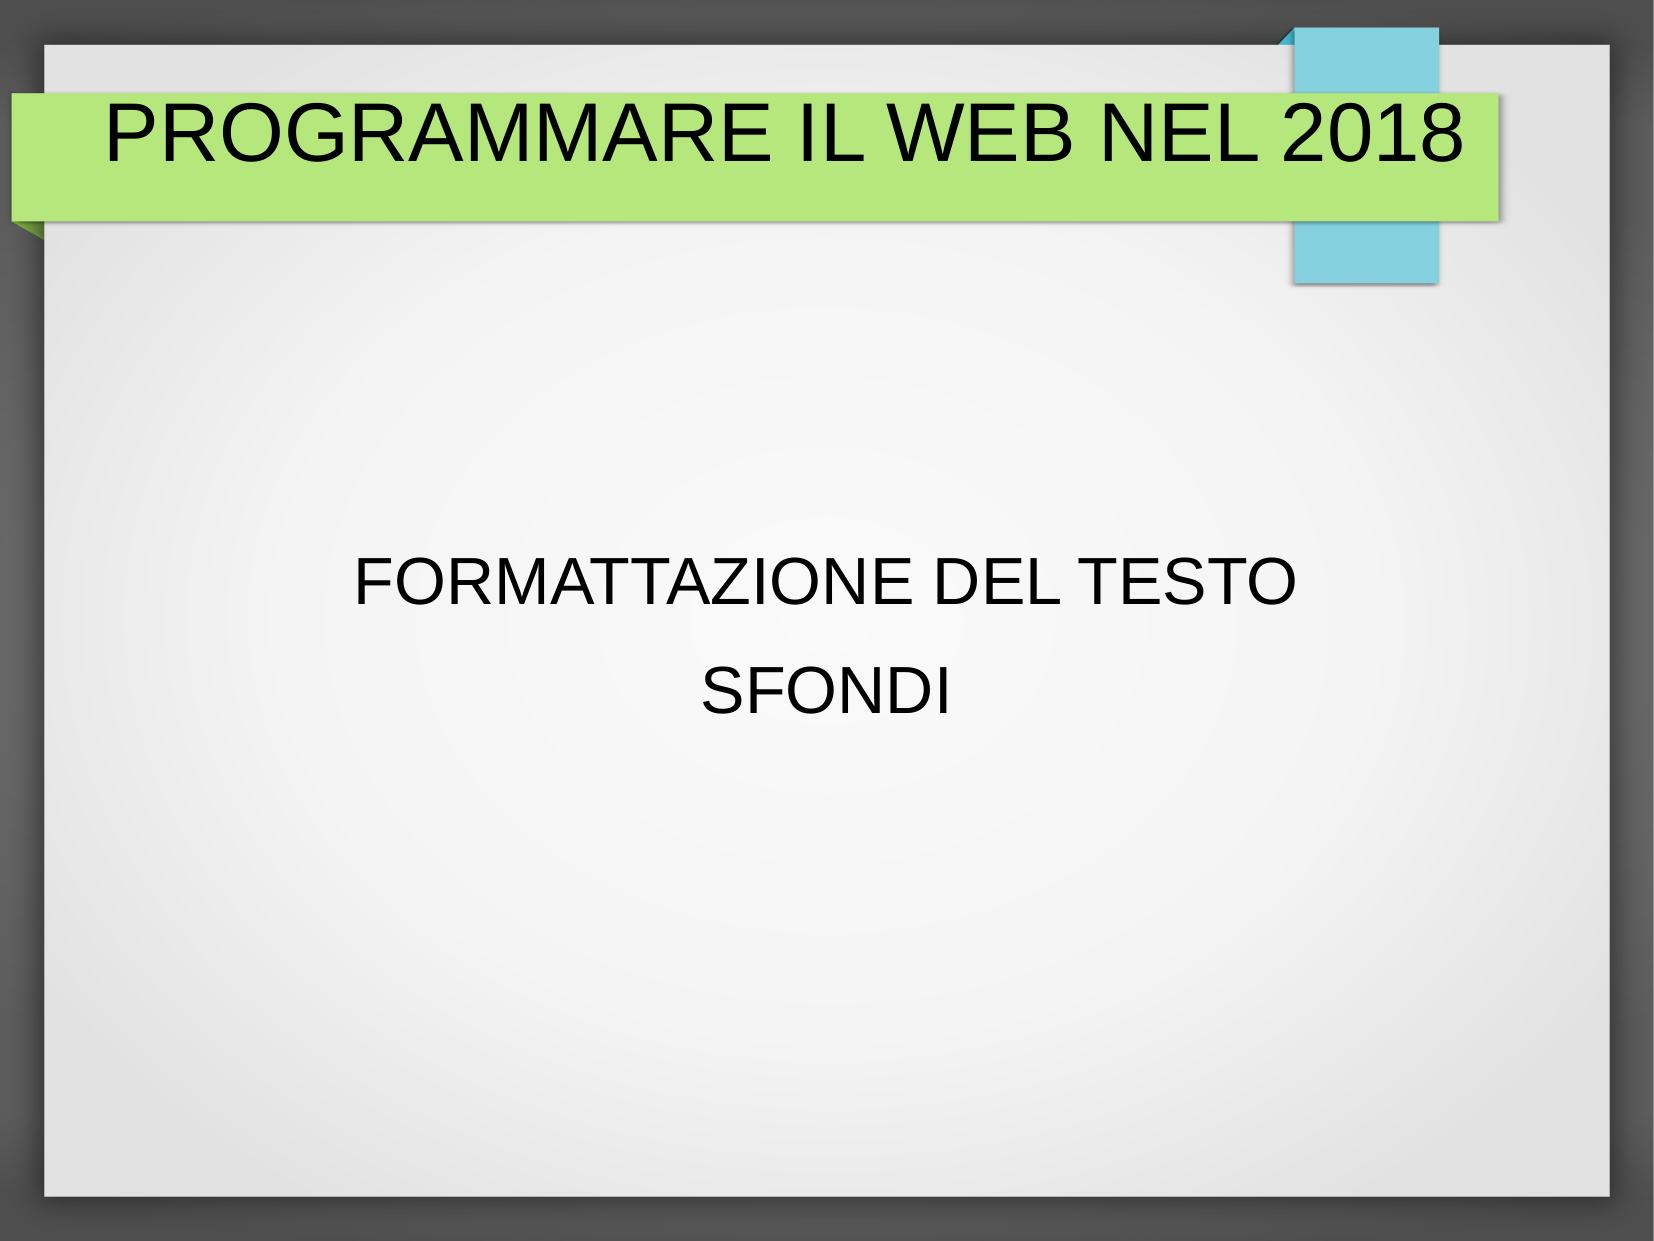

# PROGRAMMARE IL WEB NEL 2018
FORMATTAZIONE DEL TESTO
SFONDI